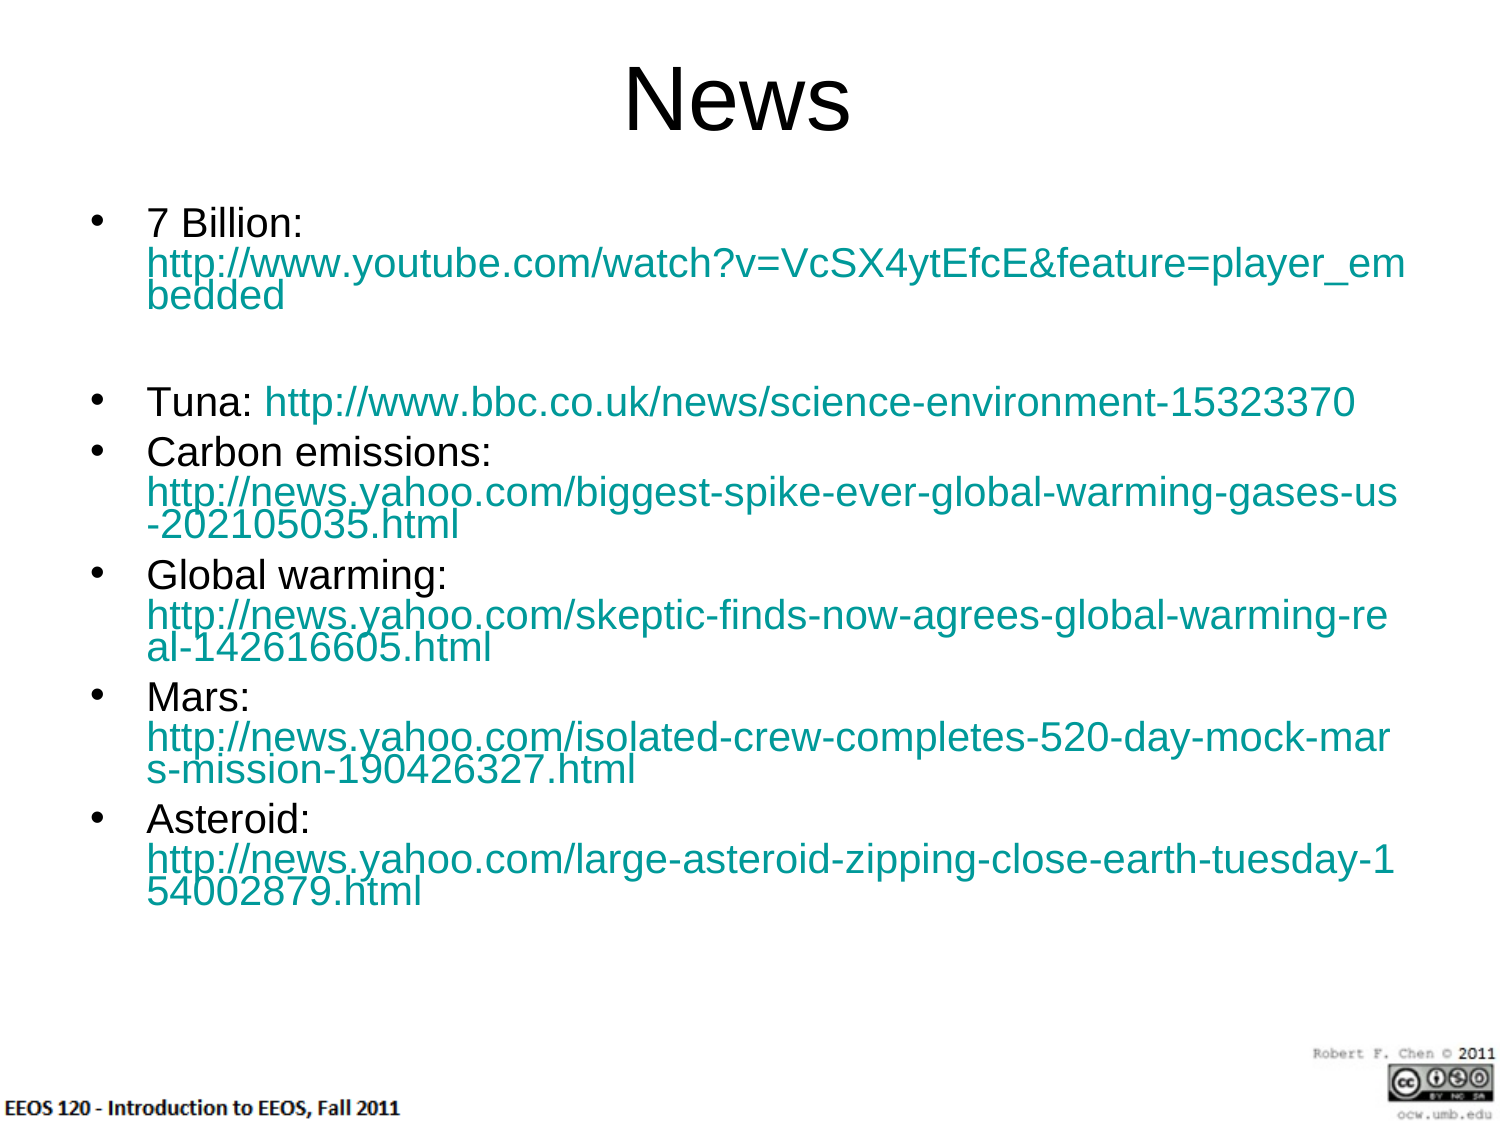

# News
7 Billion: http://www.youtube.com/watch?v=VcSX4ytEfcE&feature=player_embedded
Tuna: http://www.bbc.co.uk/news/science-environment-15323370
Carbon emissions: http://news.yahoo.com/biggest-spike-ever-global-warming-gases-us-202105035.html
Global warming: http://news.yahoo.com/skeptic-finds-now-agrees-global-warming-real-142616605.html
Mars: http://news.yahoo.com/isolated-crew-completes-520-day-mock-mars-mission-190426327.html
Asteroid: http://news.yahoo.com/large-asteroid-zipping-close-earth-tuesday-154002879.html